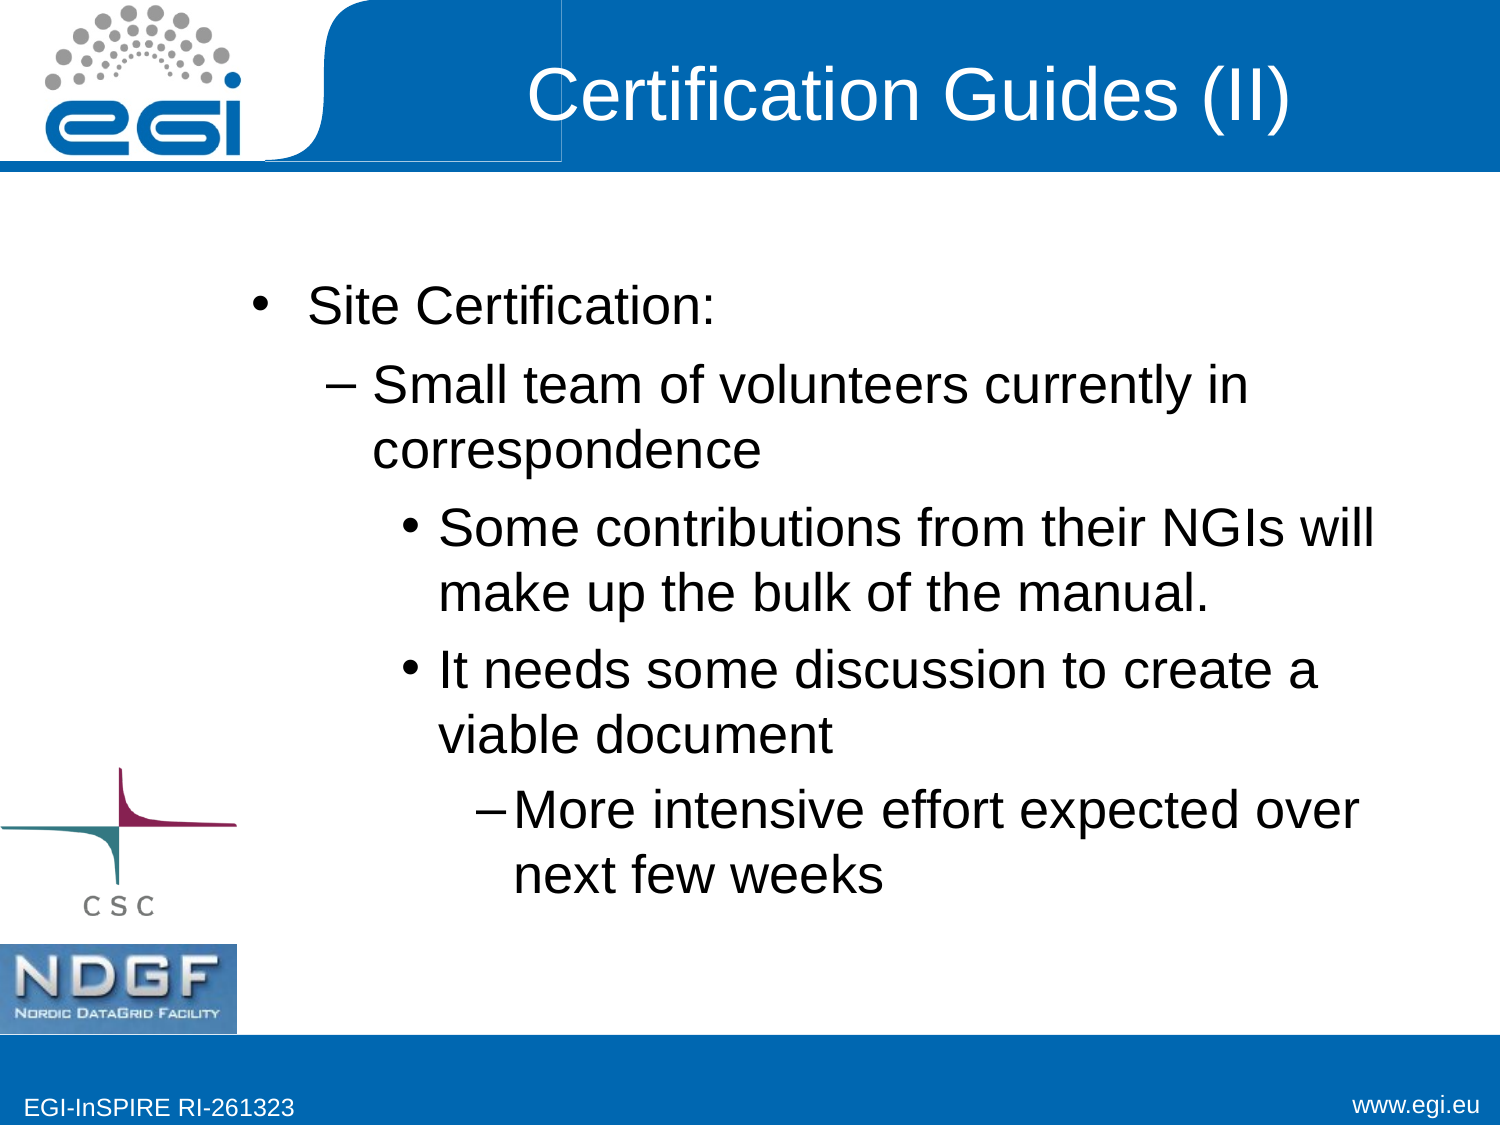

# Certification Guides (II)
Site Certification:
Small team of volunteers currently in correspondence
Some contributions from their NGIs will make up the bulk of the manual.
It needs some discussion to create a viable document
More intensive effort expected over next few weeks